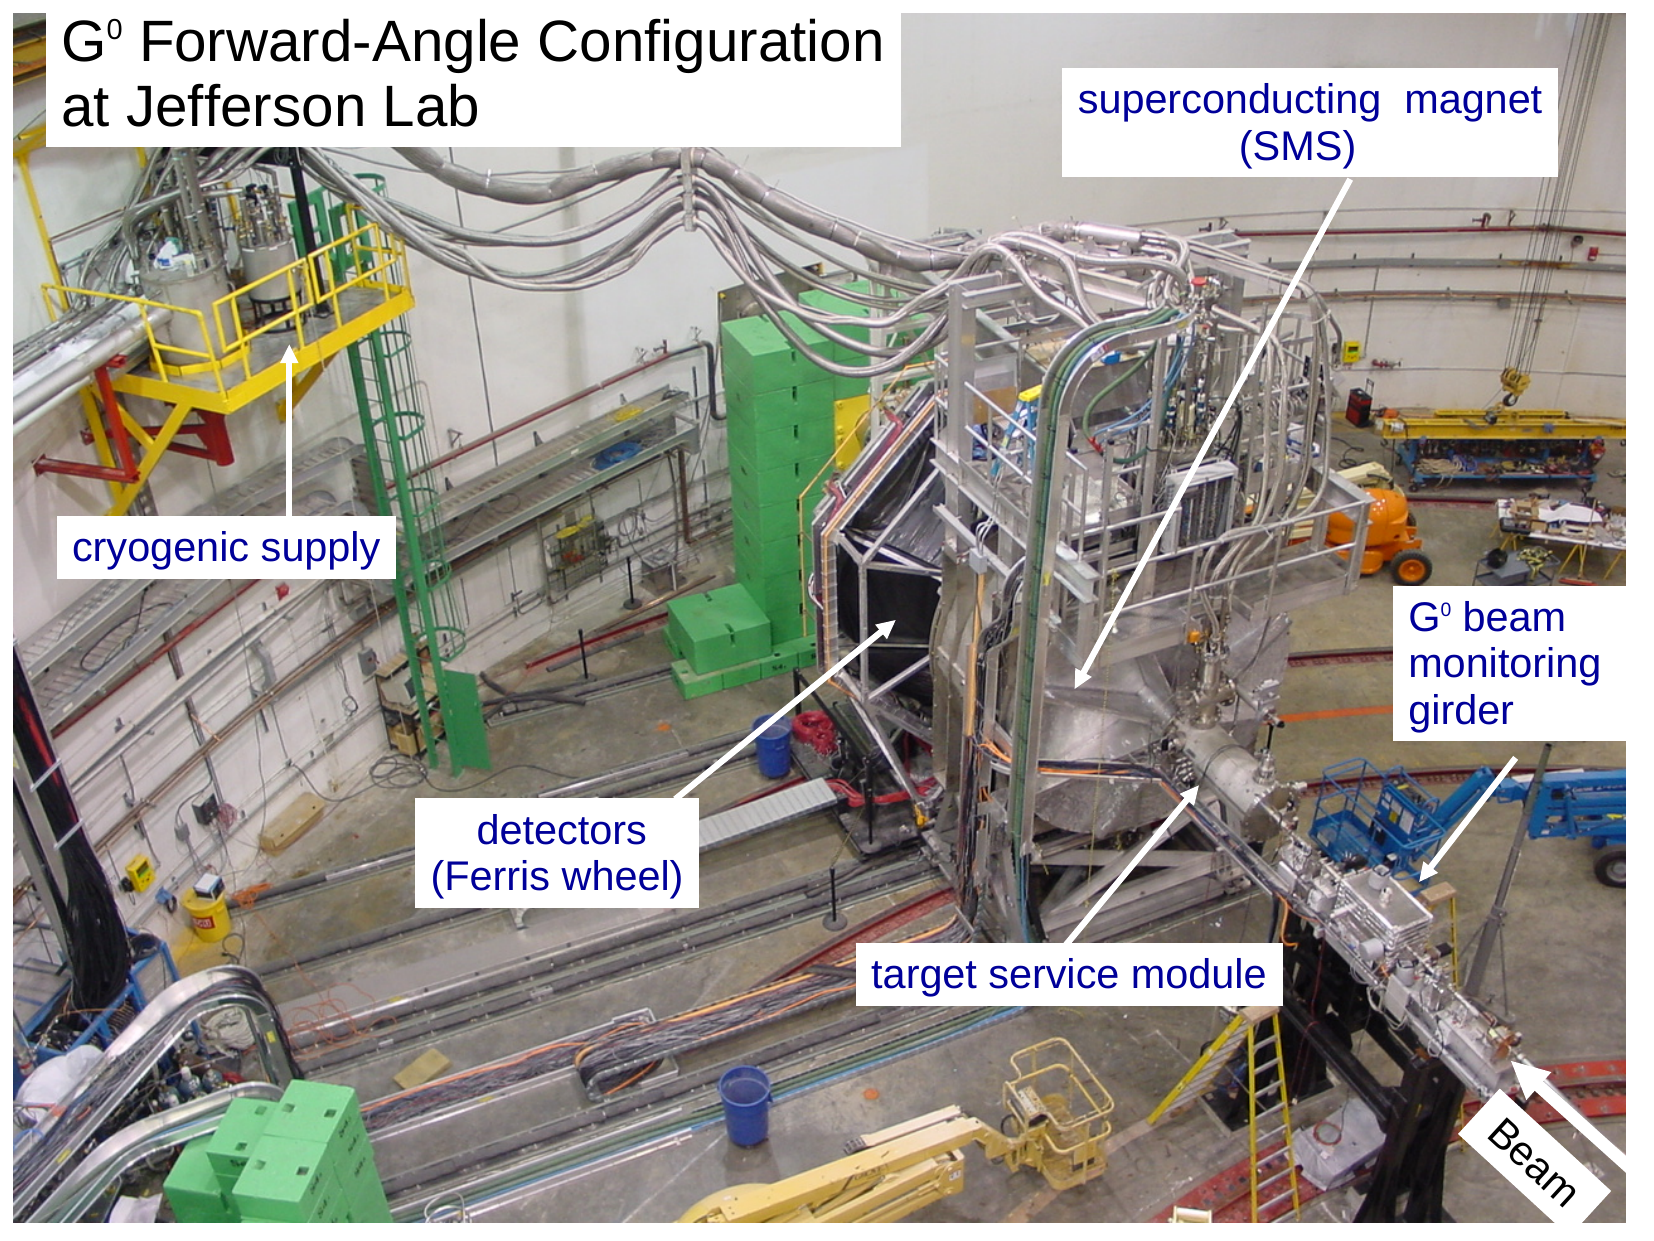

G0 Forward-Angle Configuration
at Jefferson Lab
superconducting magnet
 (SMS)
cryogenic supply
G0 beam
monitoring
girder
 detectors
(Ferris wheel)
target service module
Beam